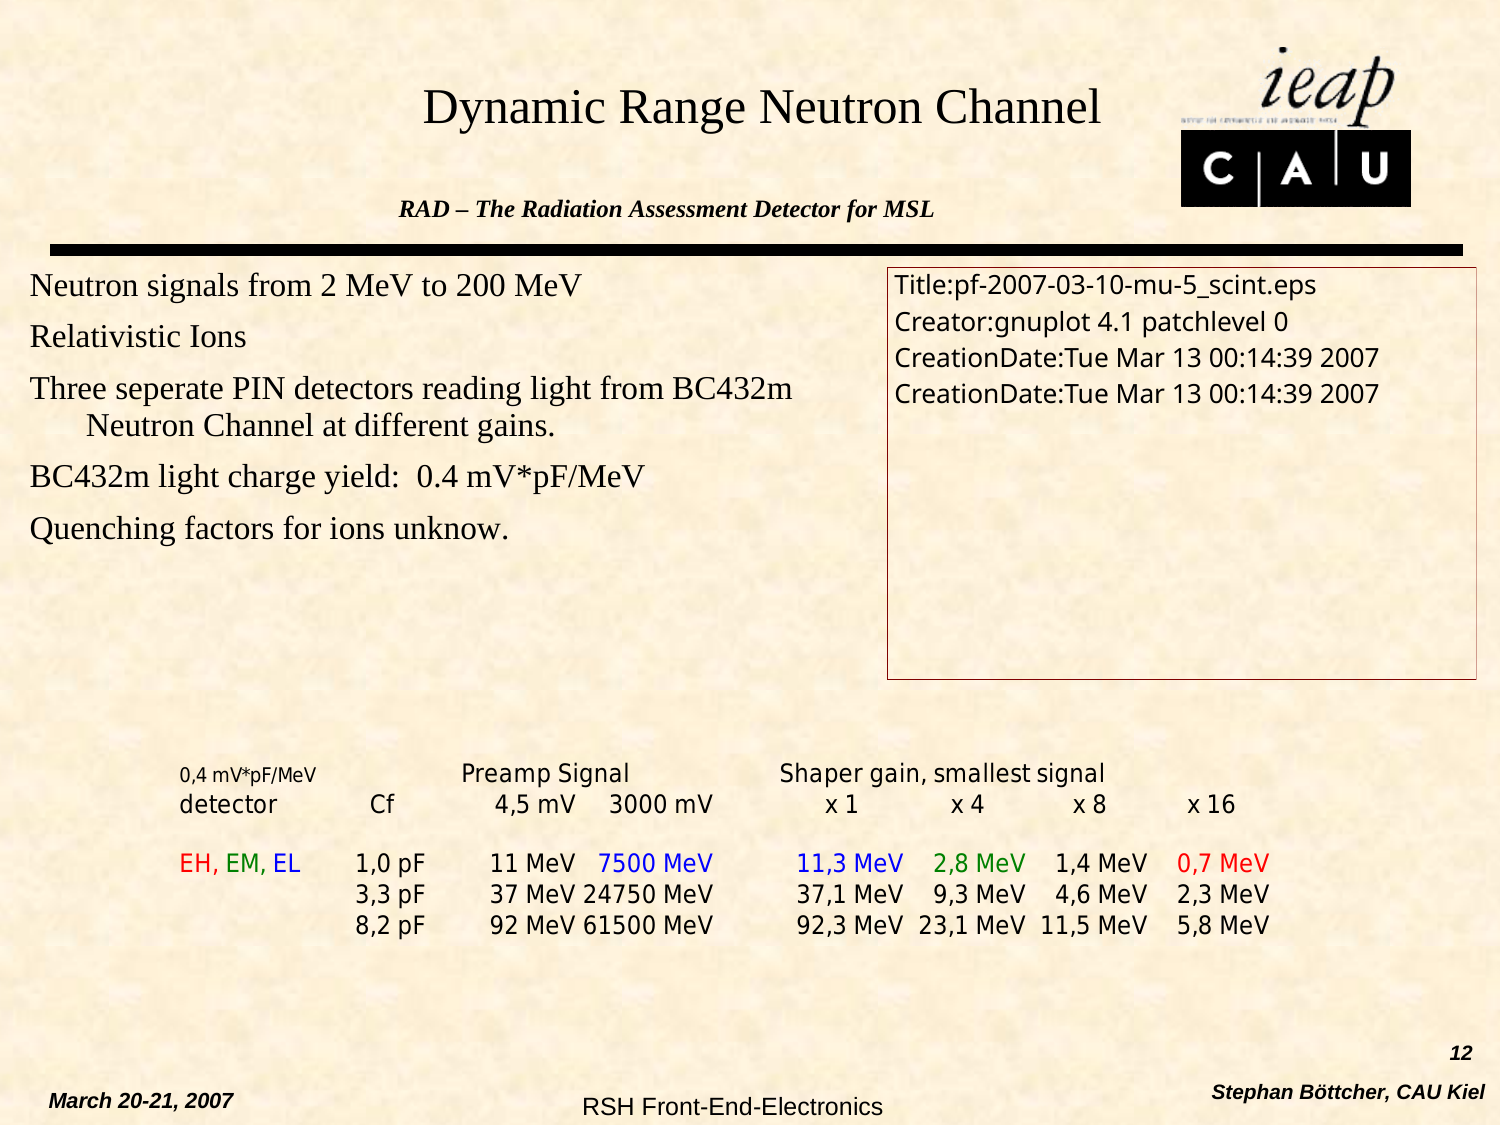

# Dynamic Range Neutron Channel
Neutron signals from 2 MeV to 200 MeV
Relativistic Ions
Three seperate PIN detectors reading light from BC432m Neutron Channel at different gains.
BC432m light charge yield: 0.4 mV*pF/MeV
Quenching factors for ions unknow.
12
March 20, 2007
RSH Front-End-Electronics